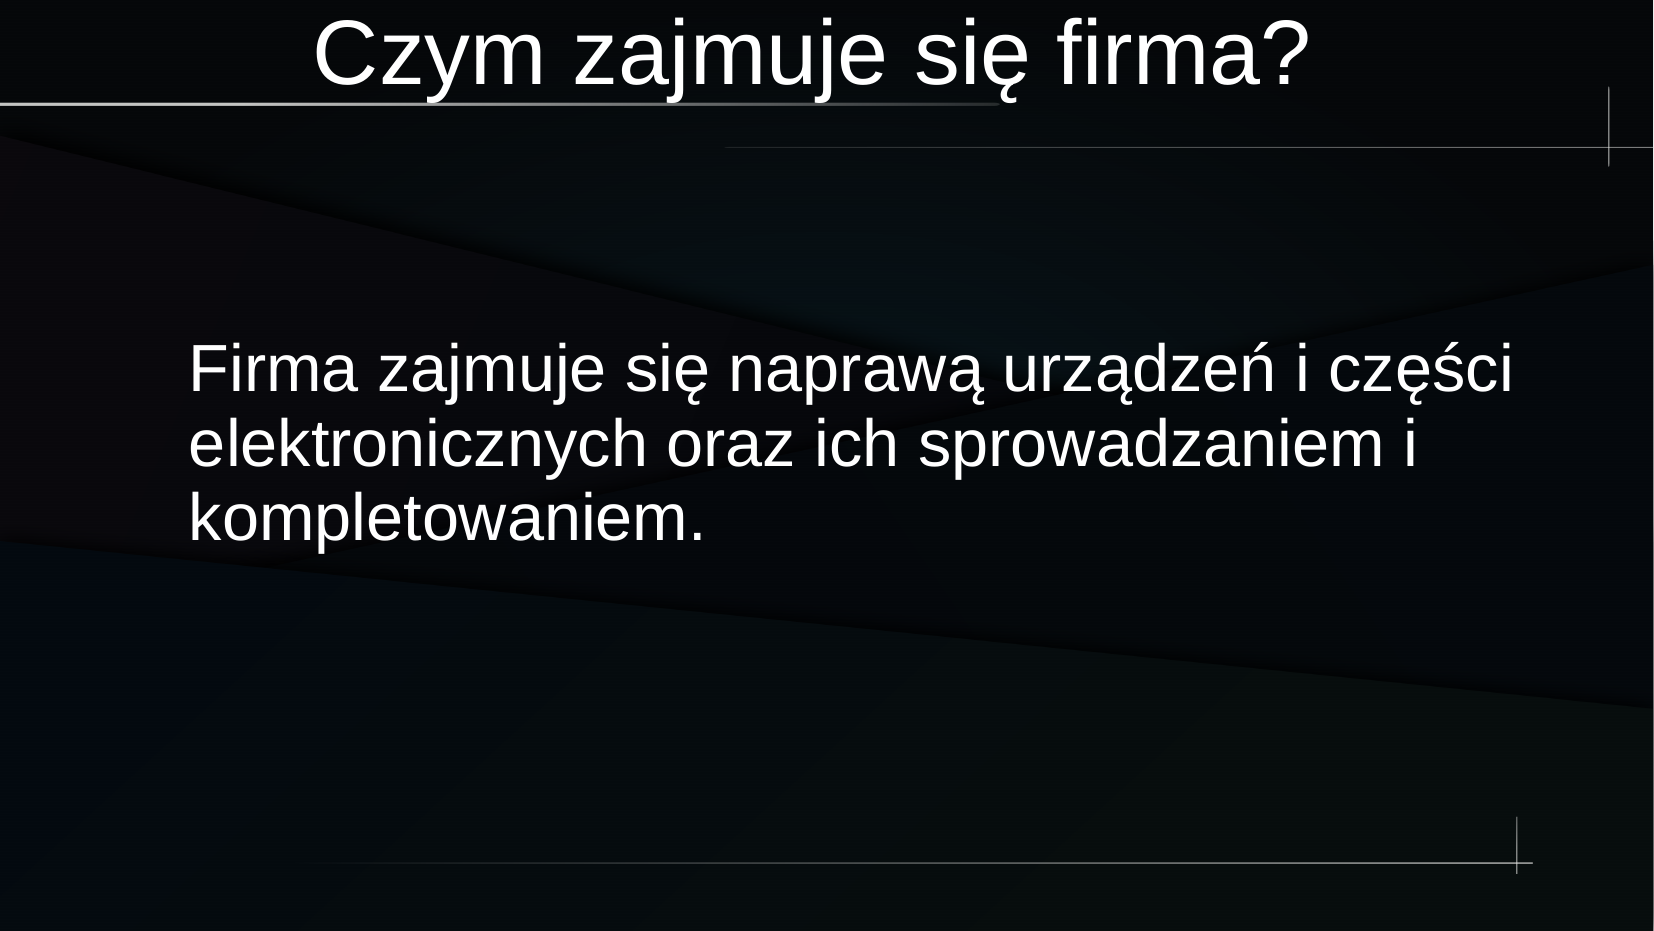

# Czym zajmuje się firma?
Firma zajmuje się naprawą urządzeń i części elektronicznych oraz ich sprowadzaniem i kompletowaniem.